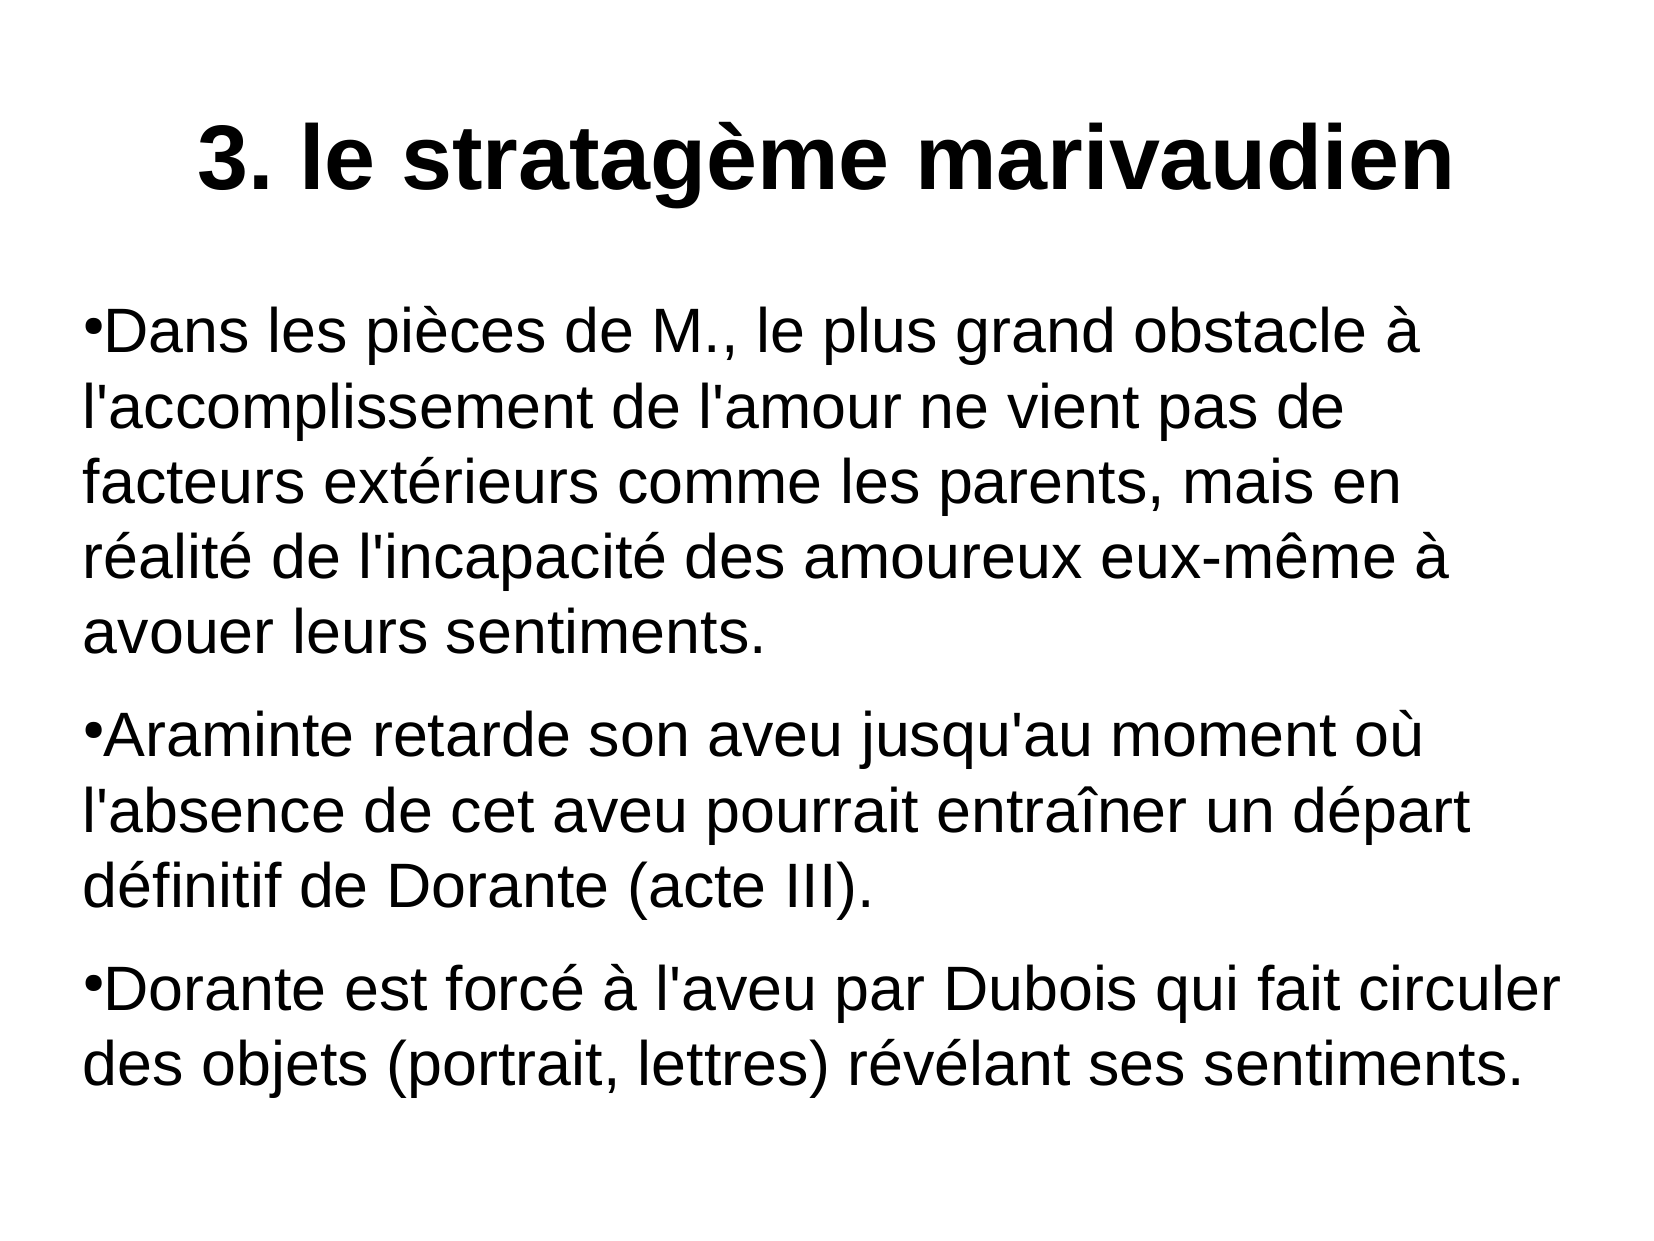

# 3. le stratagème marivaudien
Dans les pièces de M., le plus grand obstacle à l'accomplissement de l'amour ne vient pas de facteurs extérieurs comme les parents, mais en réalité de l'incapacité des amoureux eux-même à avouer leurs sentiments.
Araminte retarde son aveu jusqu'au moment où l'absence de cet aveu pourrait entraîner un départ définitif de Dorante (acte III).
Dorante est forcé à l'aveu par Dubois qui fait circuler des objets (portrait, lettres) révélant ses sentiments.